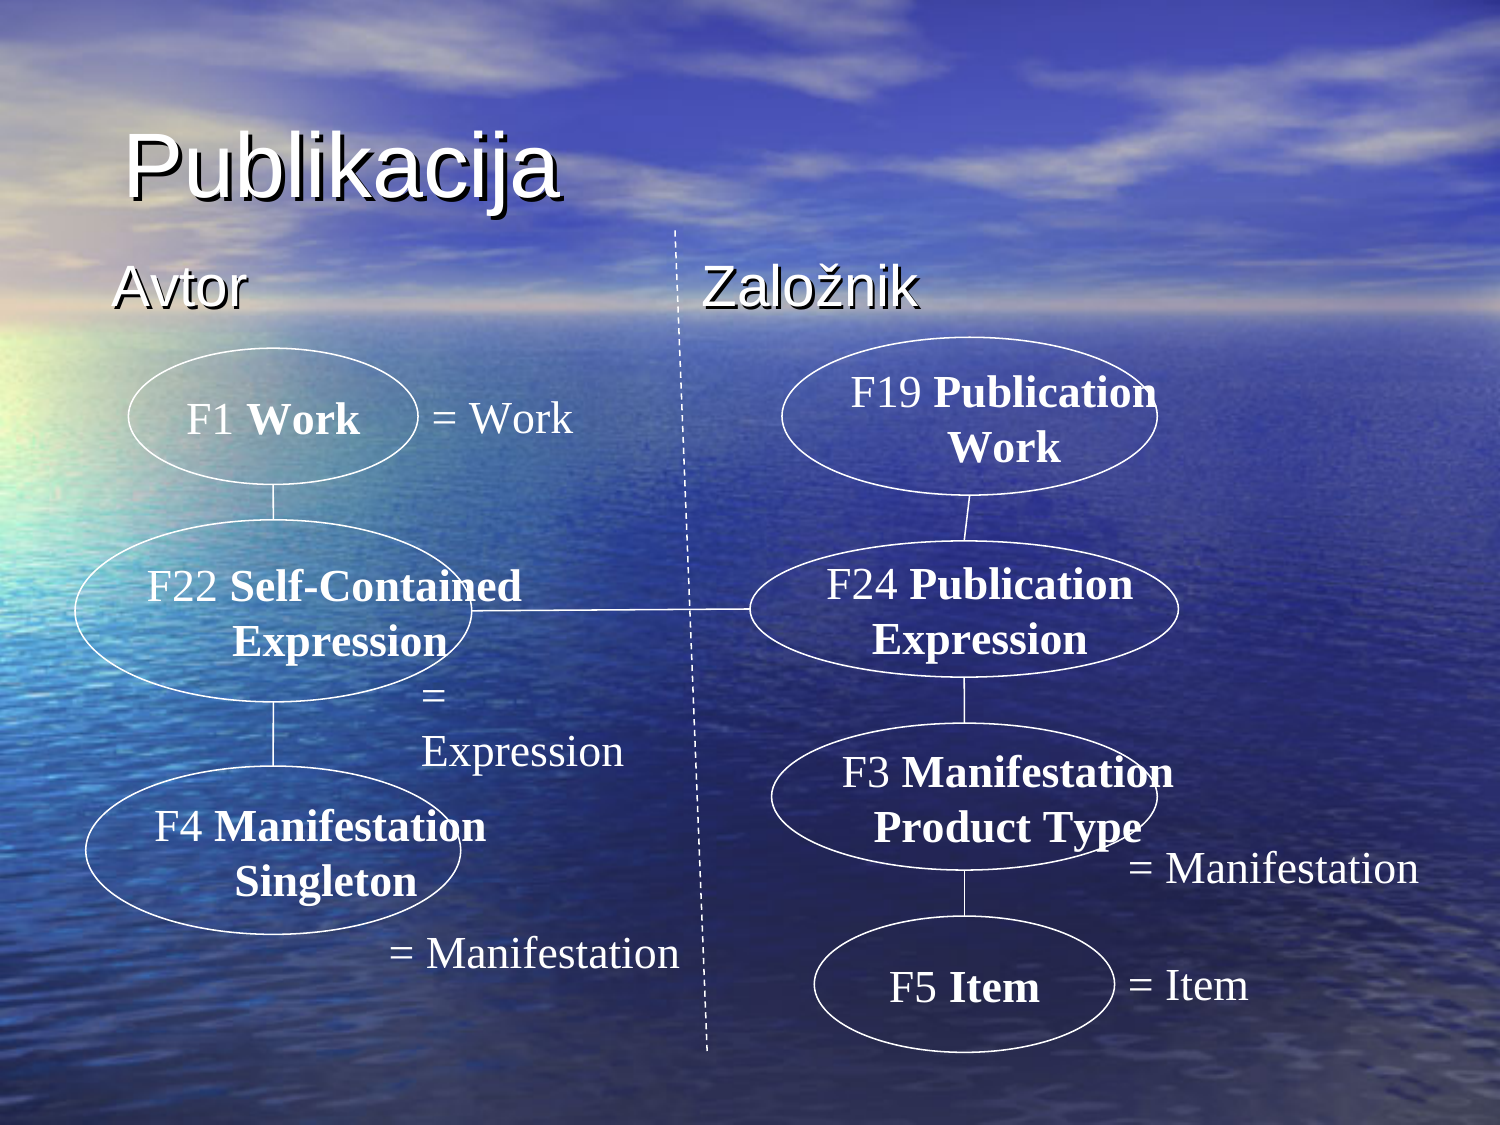

# Publikacija
Avtor Založnik
F19 Publication
Work
F1 Work
= Work
F22 Self-Contained
Expression
F24 Publication
Expression
= Expression
F3 Manifestation
Product Type
F4 Manifestation
Singleton
= Manifestation
= Manifestation
F5 Item
= Item